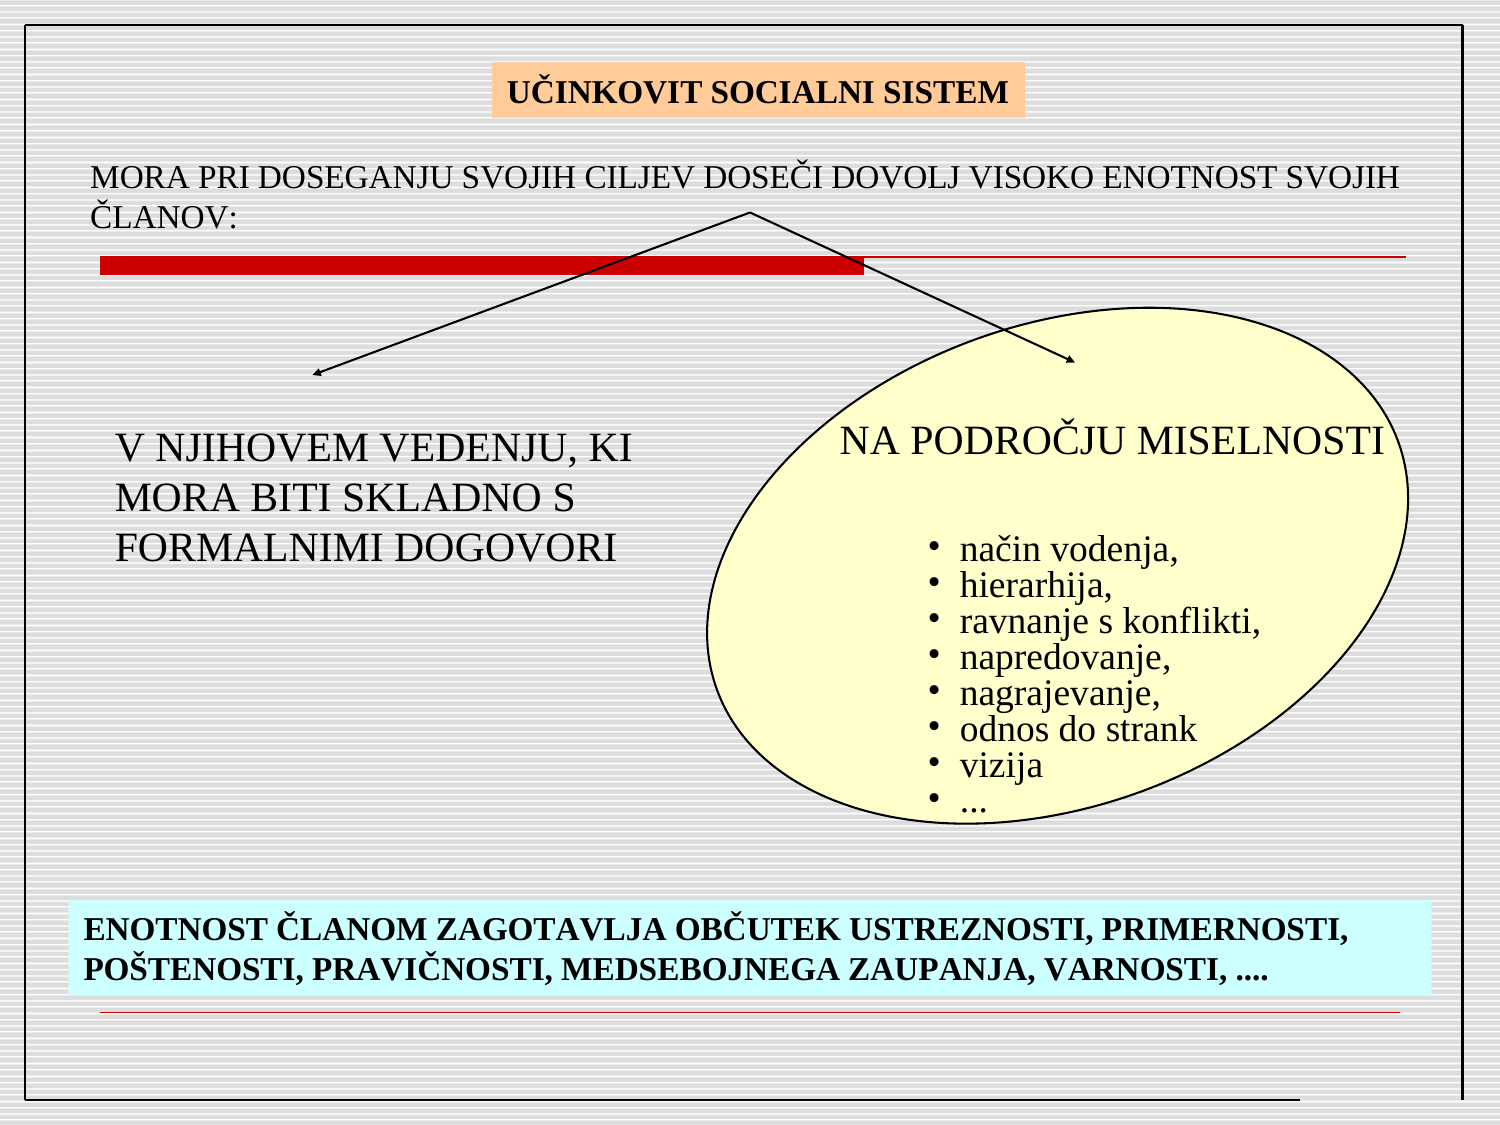

UČINKOVIT SOCIALNI SISTEM
MORA PRI DOSEGANJU SVOJIH CILJEV DOSEČI DOVOLJ VISOKO ENOTNOST SVOJIH ČLANOV:
NA PODROČJU MISELNOSTI
V NJIHOVEM VEDENJU, KI MORA BITI SKLADNO S FORMALNIMI DOGOVORI
način vodenja,
hierarhija,
ravnanje s konflikti,
napredovanje,
nagrajevanje,
odnos do strank
vizija
...
ENOTNOST ČLANOM ZAGOTAVLJA OBČUTEK USTREZNOSTI, PRIMERNOSTI, POŠTENOSTI, PRAVIČNOSTI, MEDSEBOJNEGA ZAUPANJA, VARNOSTI, ....